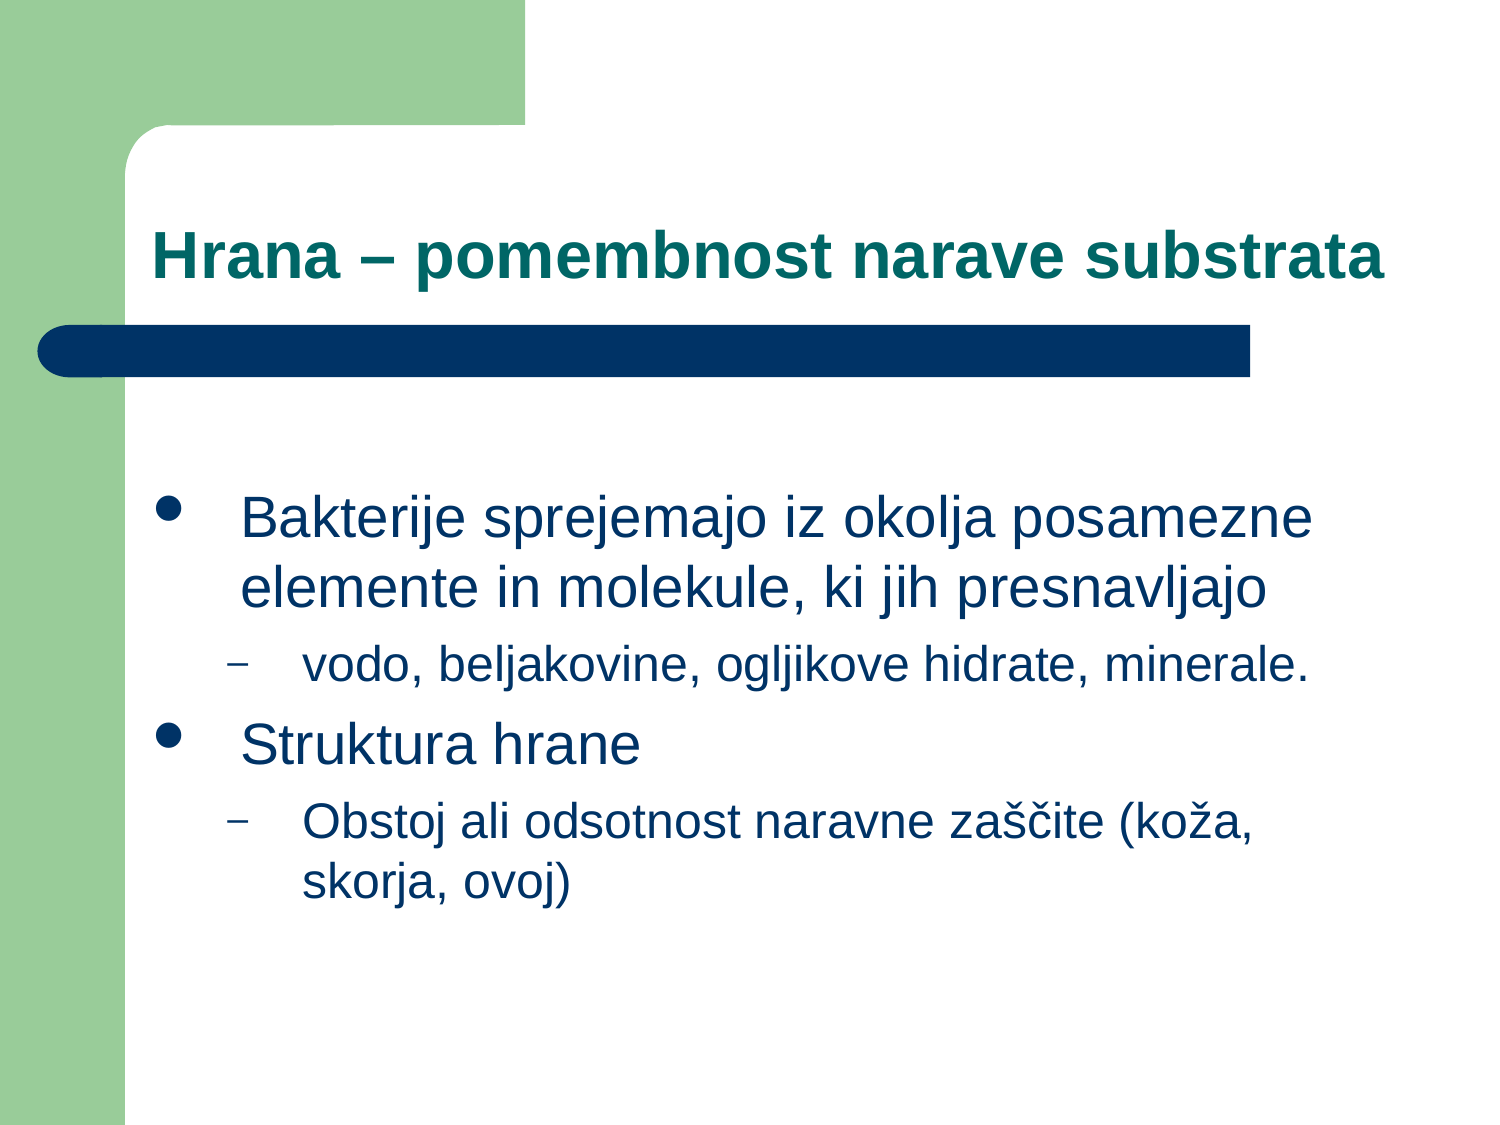

# Hrana – pomembnost narave substrata
Bakterije sprejemajo iz okolja posamezne elemente in molekule, ki jih presnavljajo
vodo, beljakovine, ogljikove hidrate, minerale.
Struktura hrane
Obstoj ali odsotnost naravne zaščite (koža, skorja, ovoj)